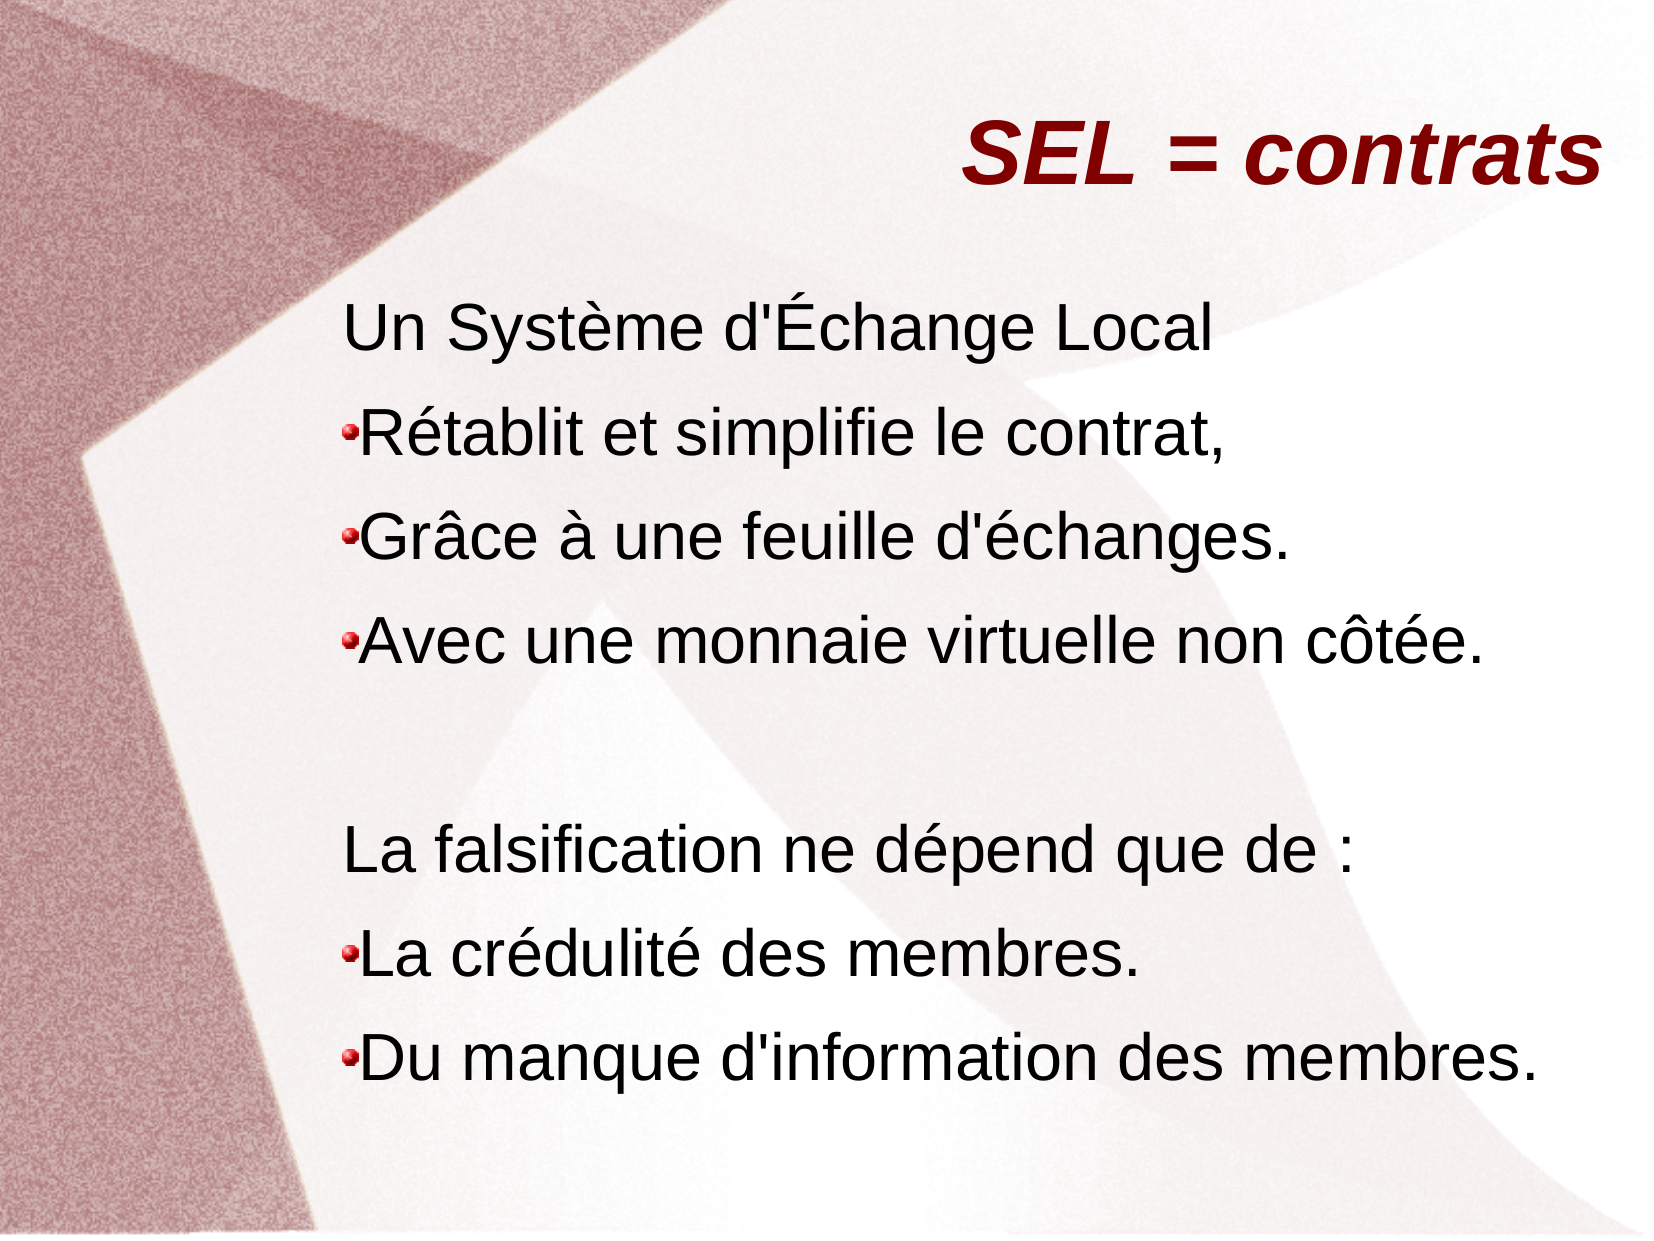

# SEL = contrats
Un Système d'Échange Local
Rétablit et simplifie le contrat,
Grâce à une feuille d'échanges.
Avec une monnaie virtuelle non côtée.
La falsification ne dépend que de :
La crédulité des membres.
Du manque d'information des membres.